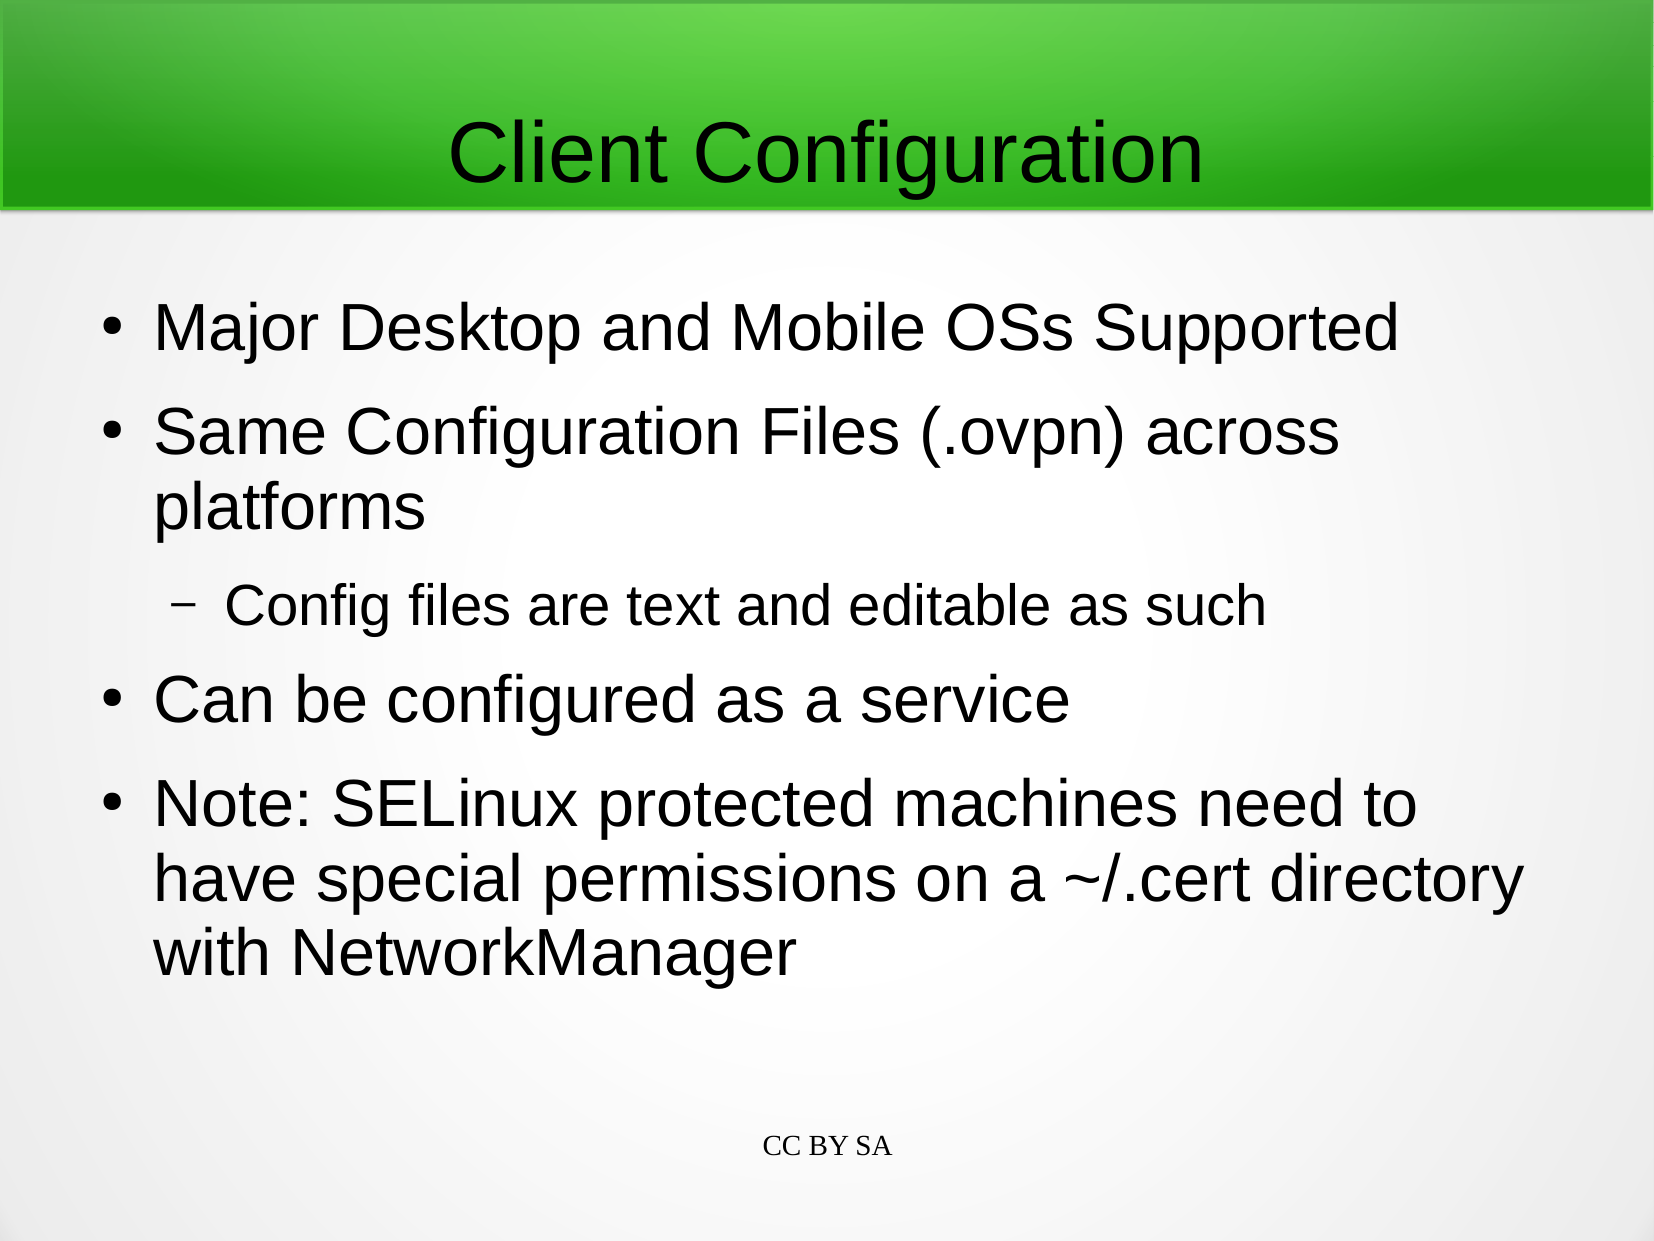

# Client Configuration
Major Desktop and Mobile OSs Supported
Same Configuration Files (.ovpn) across platforms
Config files are text and editable as such
Can be configured as a service
Note: SELinux protected machines need to have special permissions on a ~/.cert directory with NetworkManager
CC BY SA